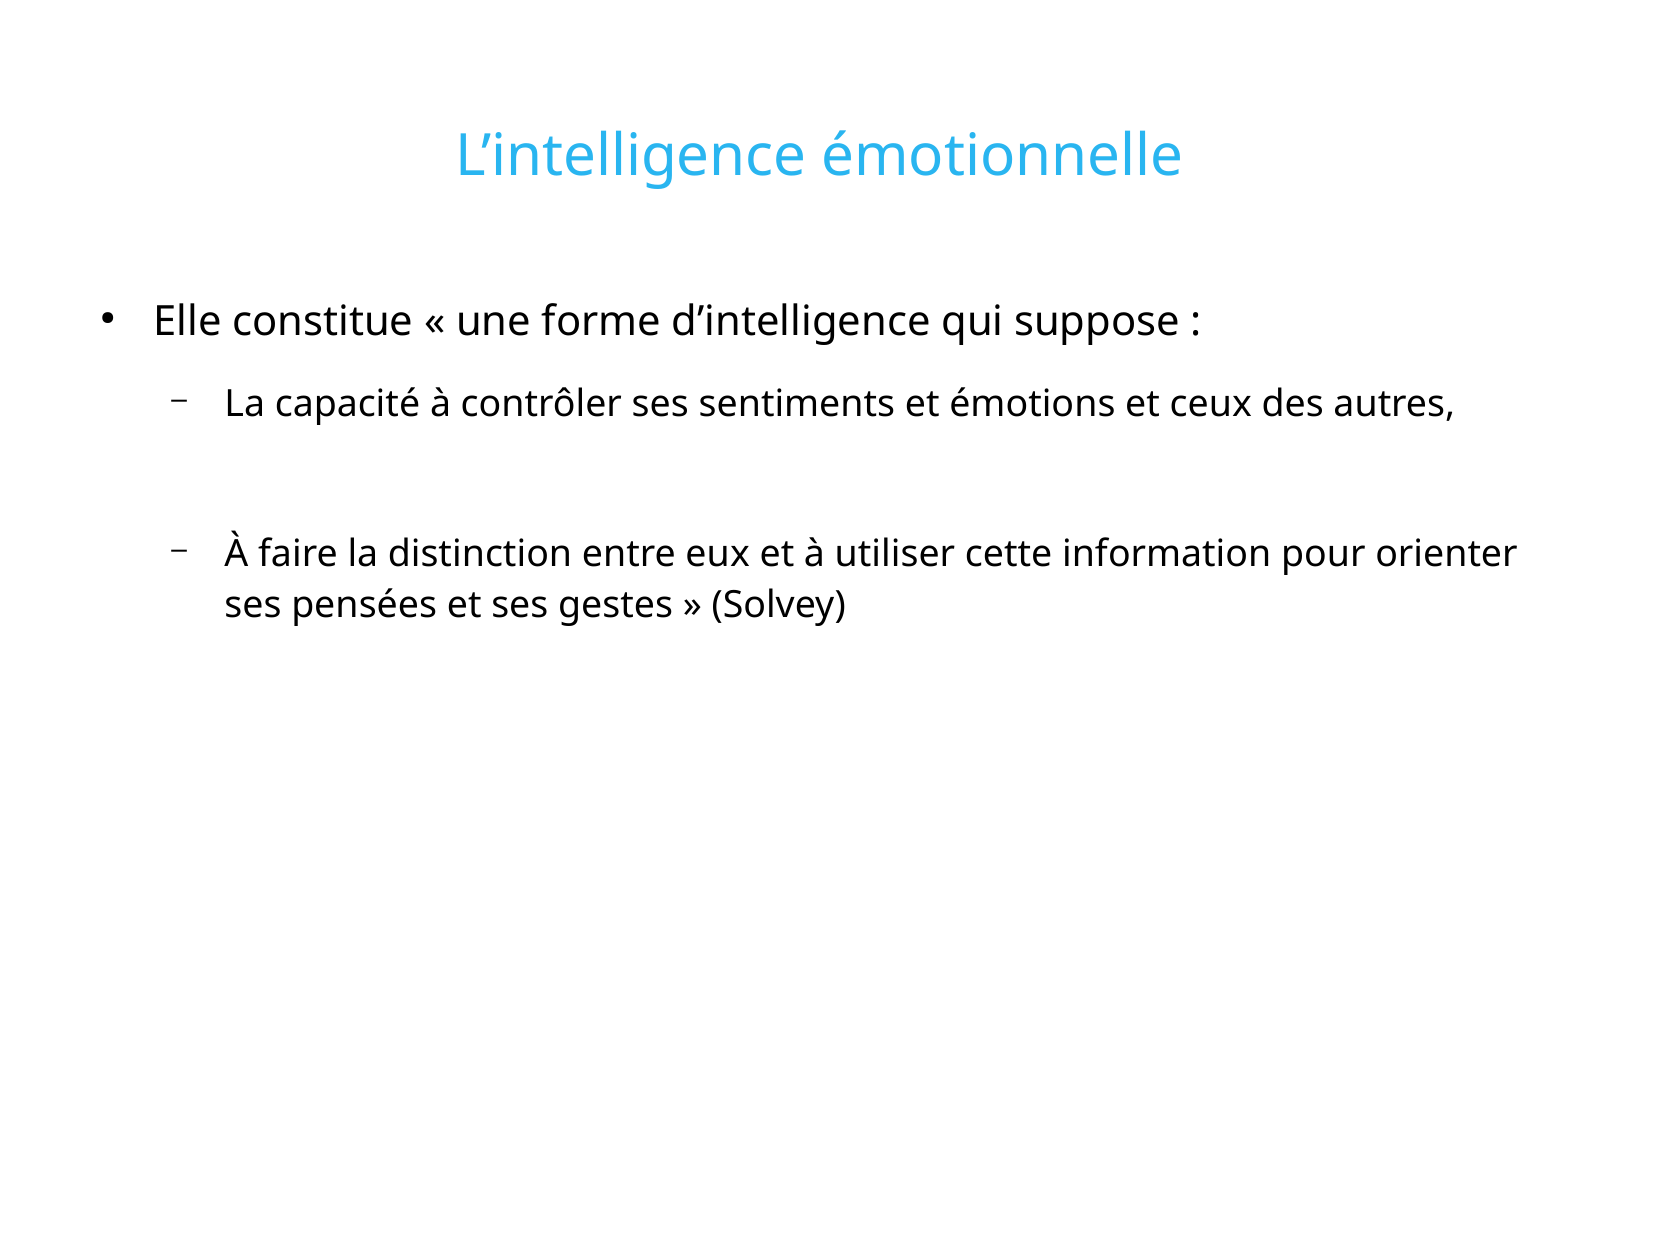

# L’intelligence émotionnelle
Elle constitue « une forme d’intelligence qui suppose :
La capacité à contrôler ses sentiments et émotions et ceux des autres,
À faire la distinction entre eux et à utiliser cette information pour orienter ses pensées et ses gestes » (Solvey)